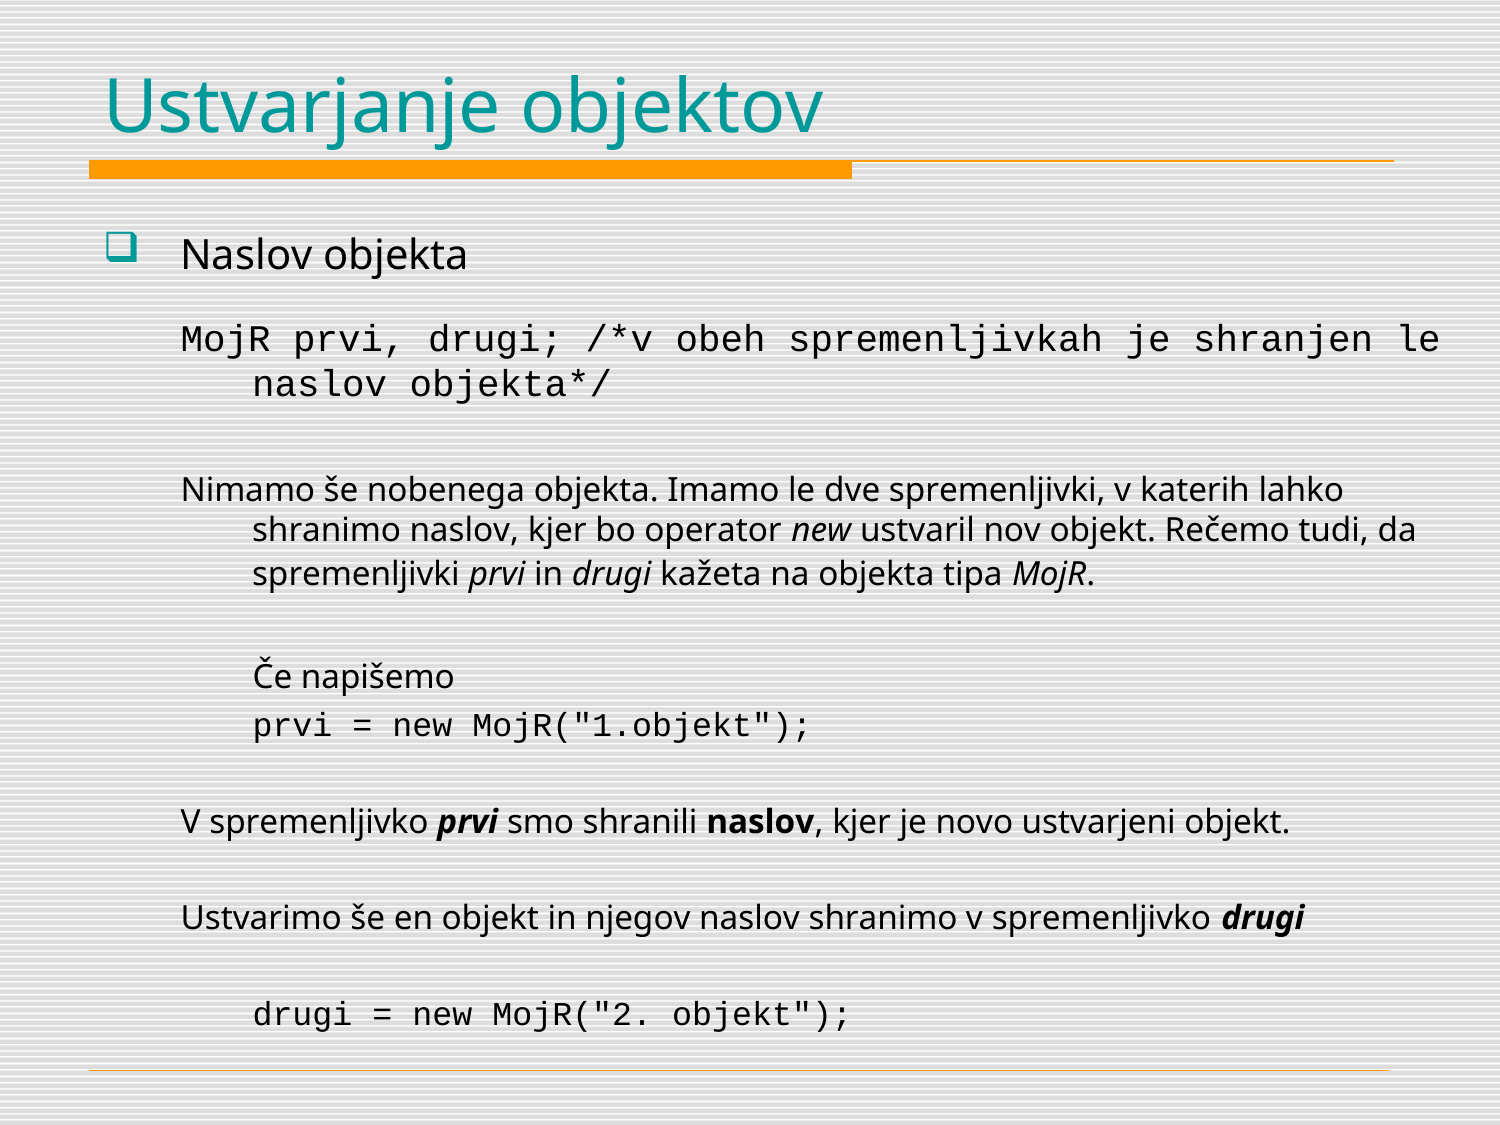

# Ustvarjanje objektov
Naslov objekta
MojR prvi, drugi; /*v obeh spremenljivkah je shranjen le naslov objekta*/
Nimamo še nobenega objekta. Imamo le dve spremenljivki, v katerih lahko shranimo naslov, kjer bo operator new ustvaril nov objekt. Rečemo tudi, da spremenljivki prvi in drugi kažeta na objekta tipa MojR.
Če napišemo
prvi = new MojR("1.objekt");
V spremenljivko prvi smo shranili naslov, kjer je novo ustvarjeni objekt.
Ustvarimo še en objekt in njegov naslov shranimo v spremenljivko drugi
drugi = new MojR("2. objekt");